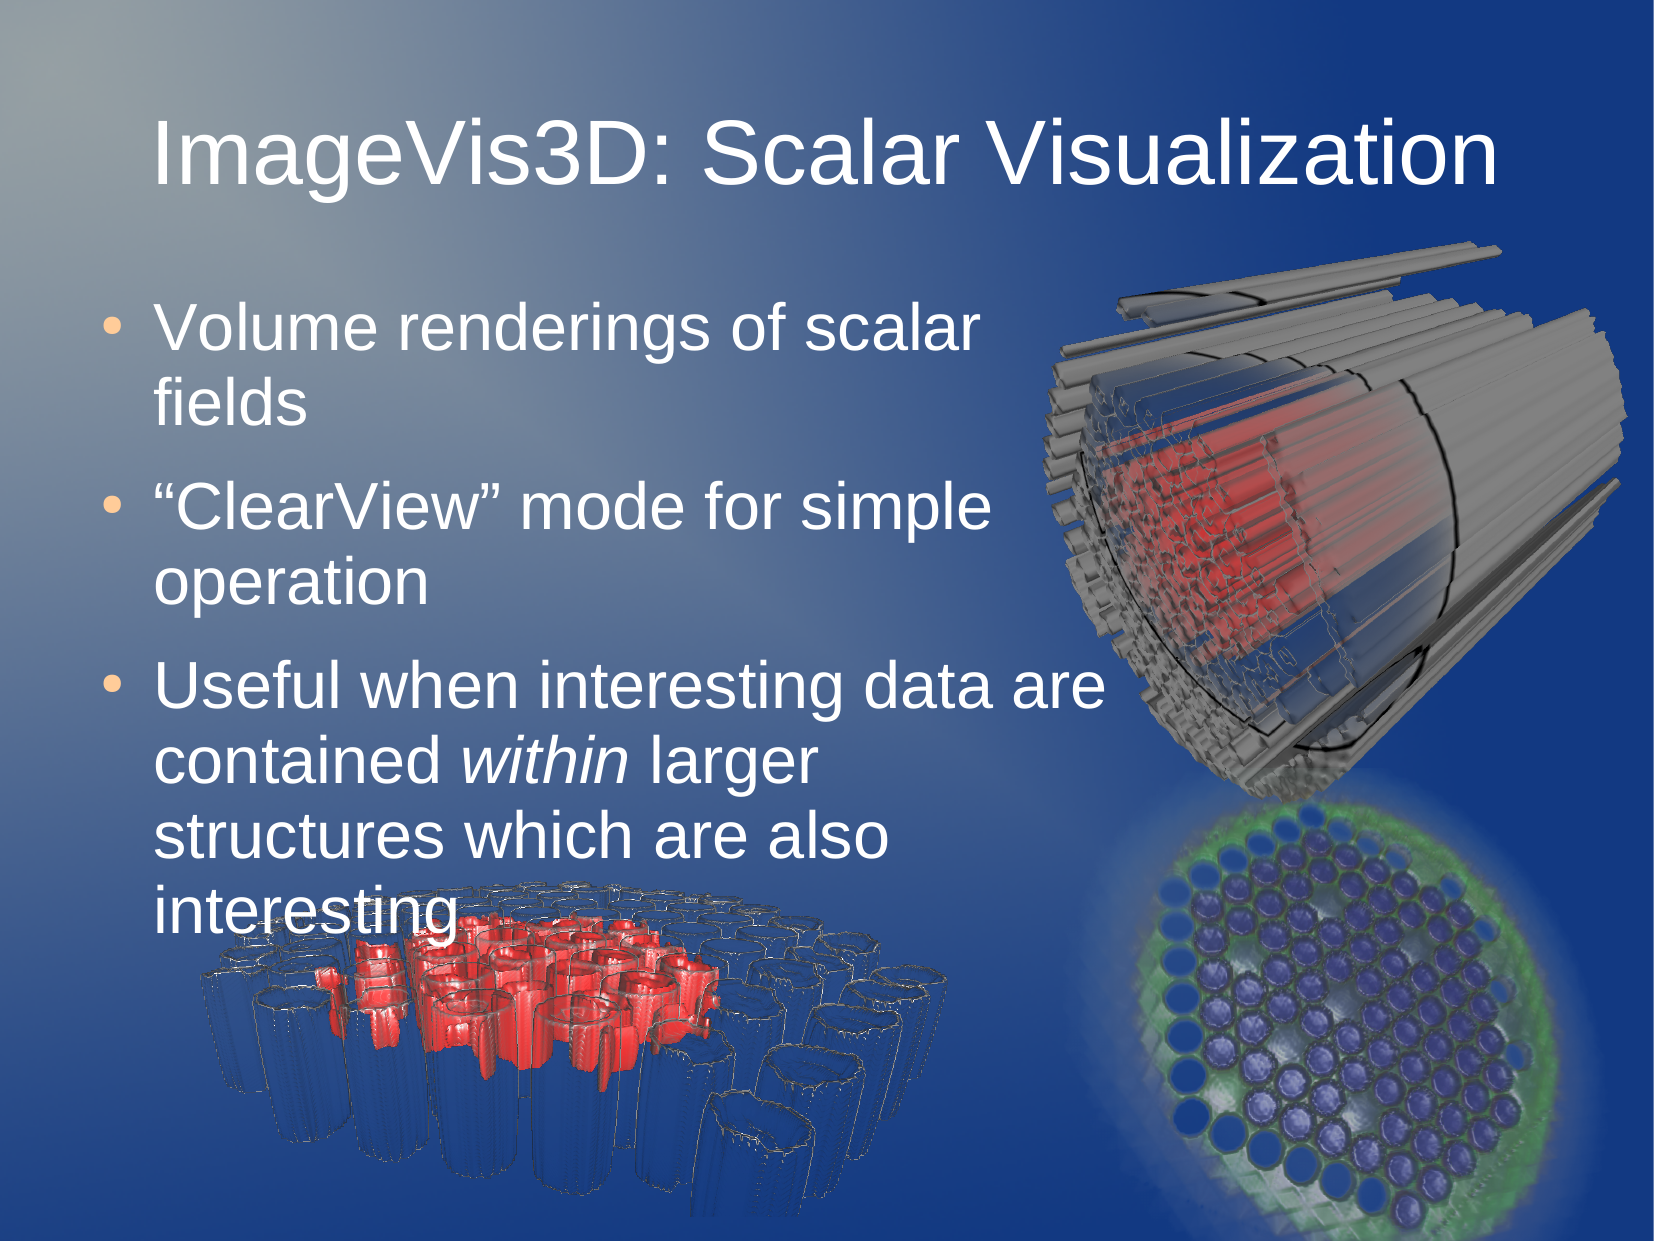

ImageVis3D: Scalar Visualization
# Volume renderings of scalar fields
“ClearView” mode for simple operation
Useful when interesting data are contained within larger structures which are also interesting